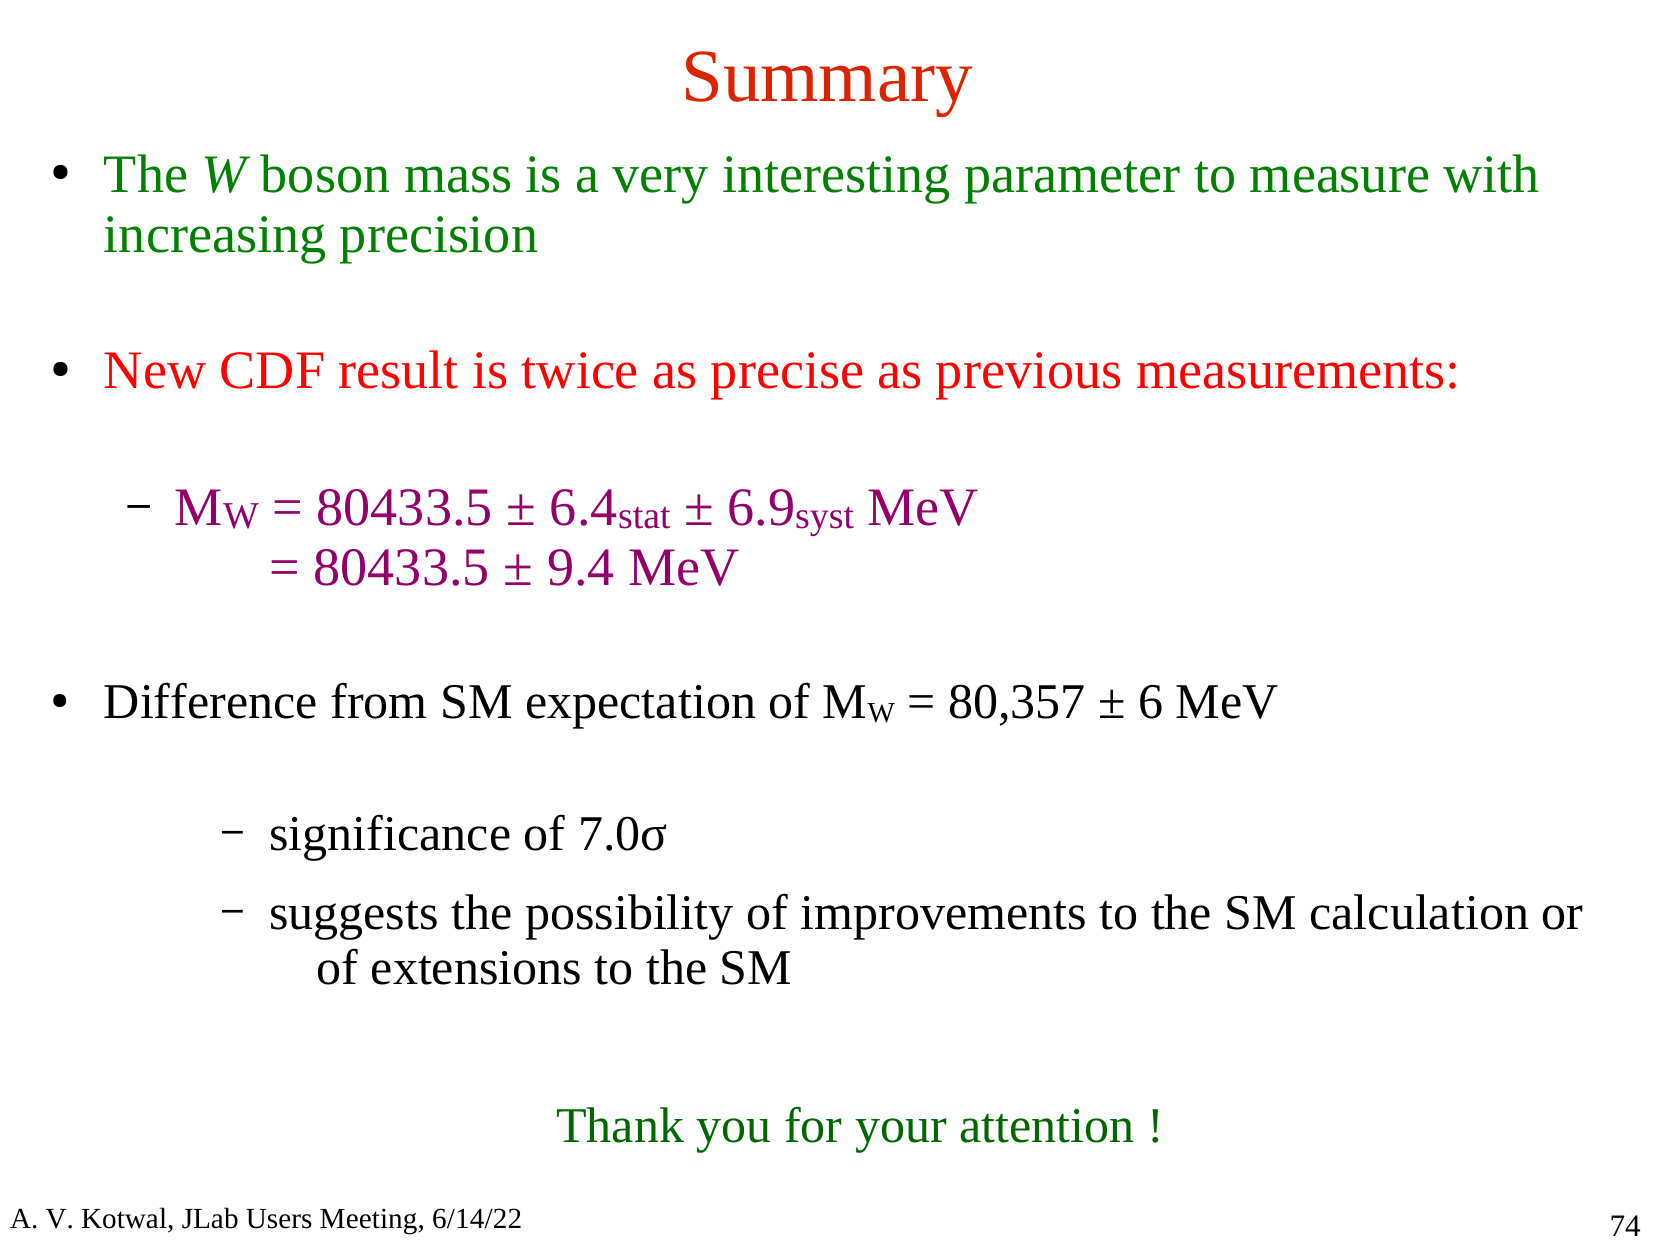

# Summary
The W boson mass is a very interesting parameter to measure with increasing precision
New CDF result is twice as precise as previous measurements:
MW = 80433.5 ± 6.4stat ± 6.9syst MeV = 80433.5 ± 9.4 MeV
Difference from SM expectation of MW = 80,357 ± 6 MeV
significance of 7.0σ
suggests the possibility of improvements to the SM calculation or of extensions to the SM
Thank you for your attention !
A. V. Kotwal, JLab Users Meeting, 6/14/22